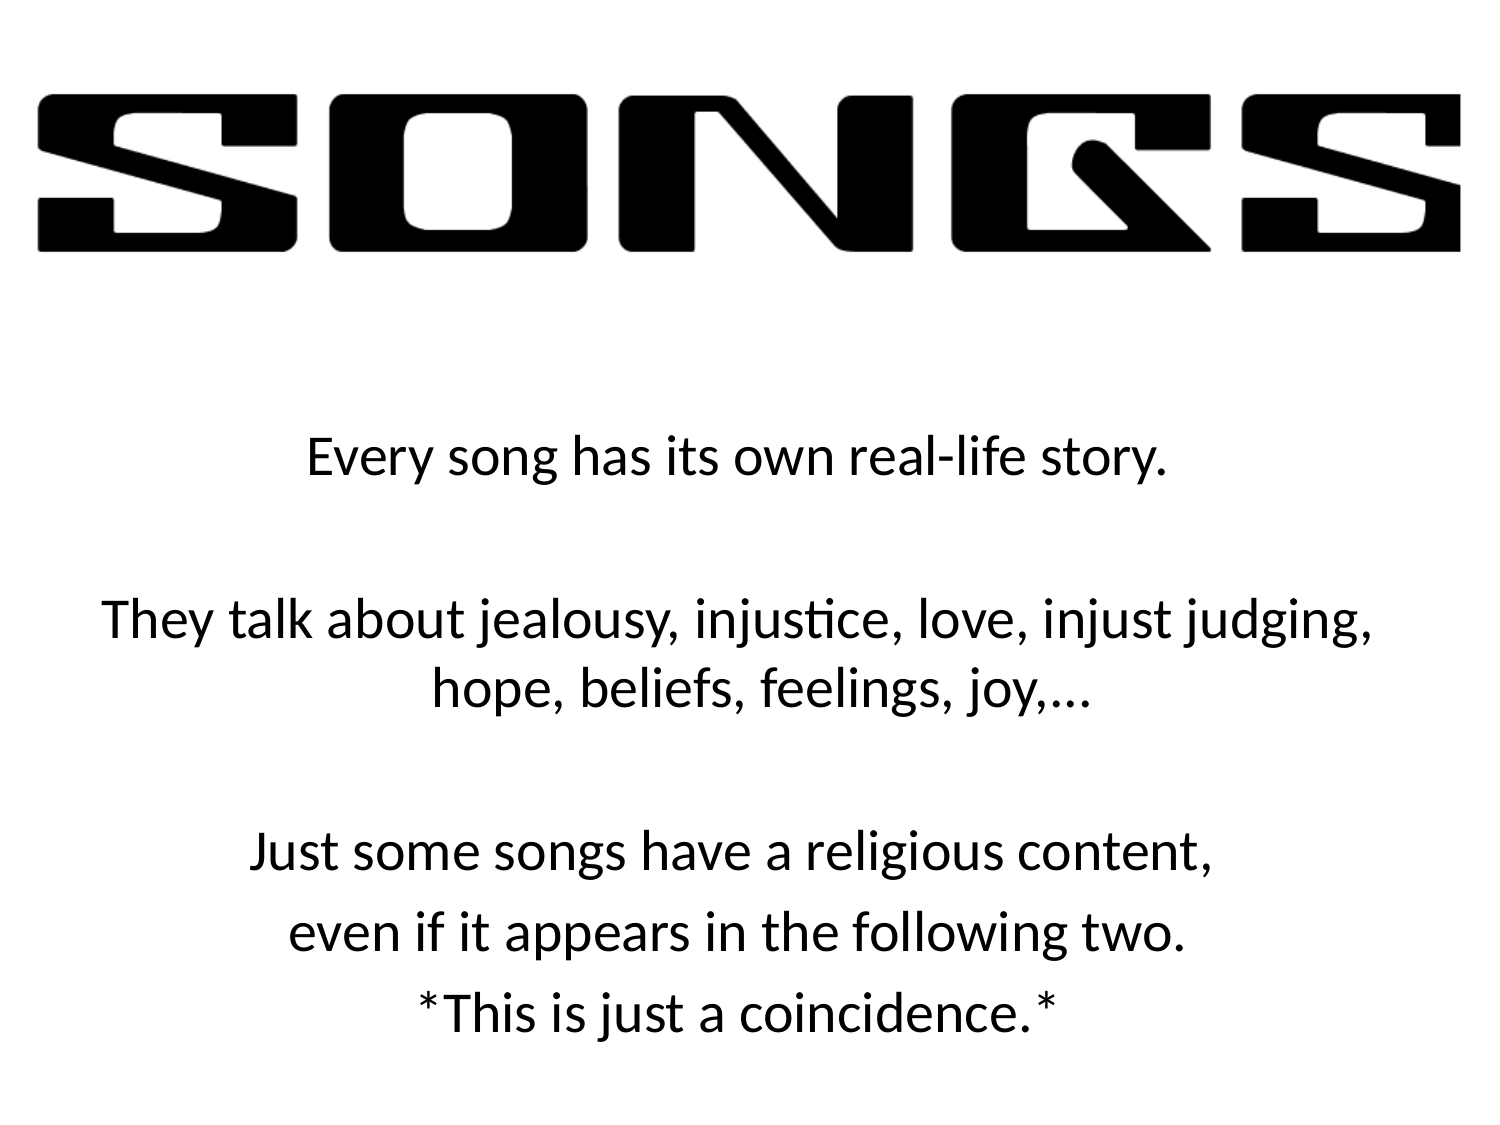

# Every song has its own real-life story.
They talk about jealousy, injustice, love, injust judging, hope, beliefs, feelings, joy,...
Just some songs have a religious content,
even if it appears in the following two.
*This is just a coincidence.*